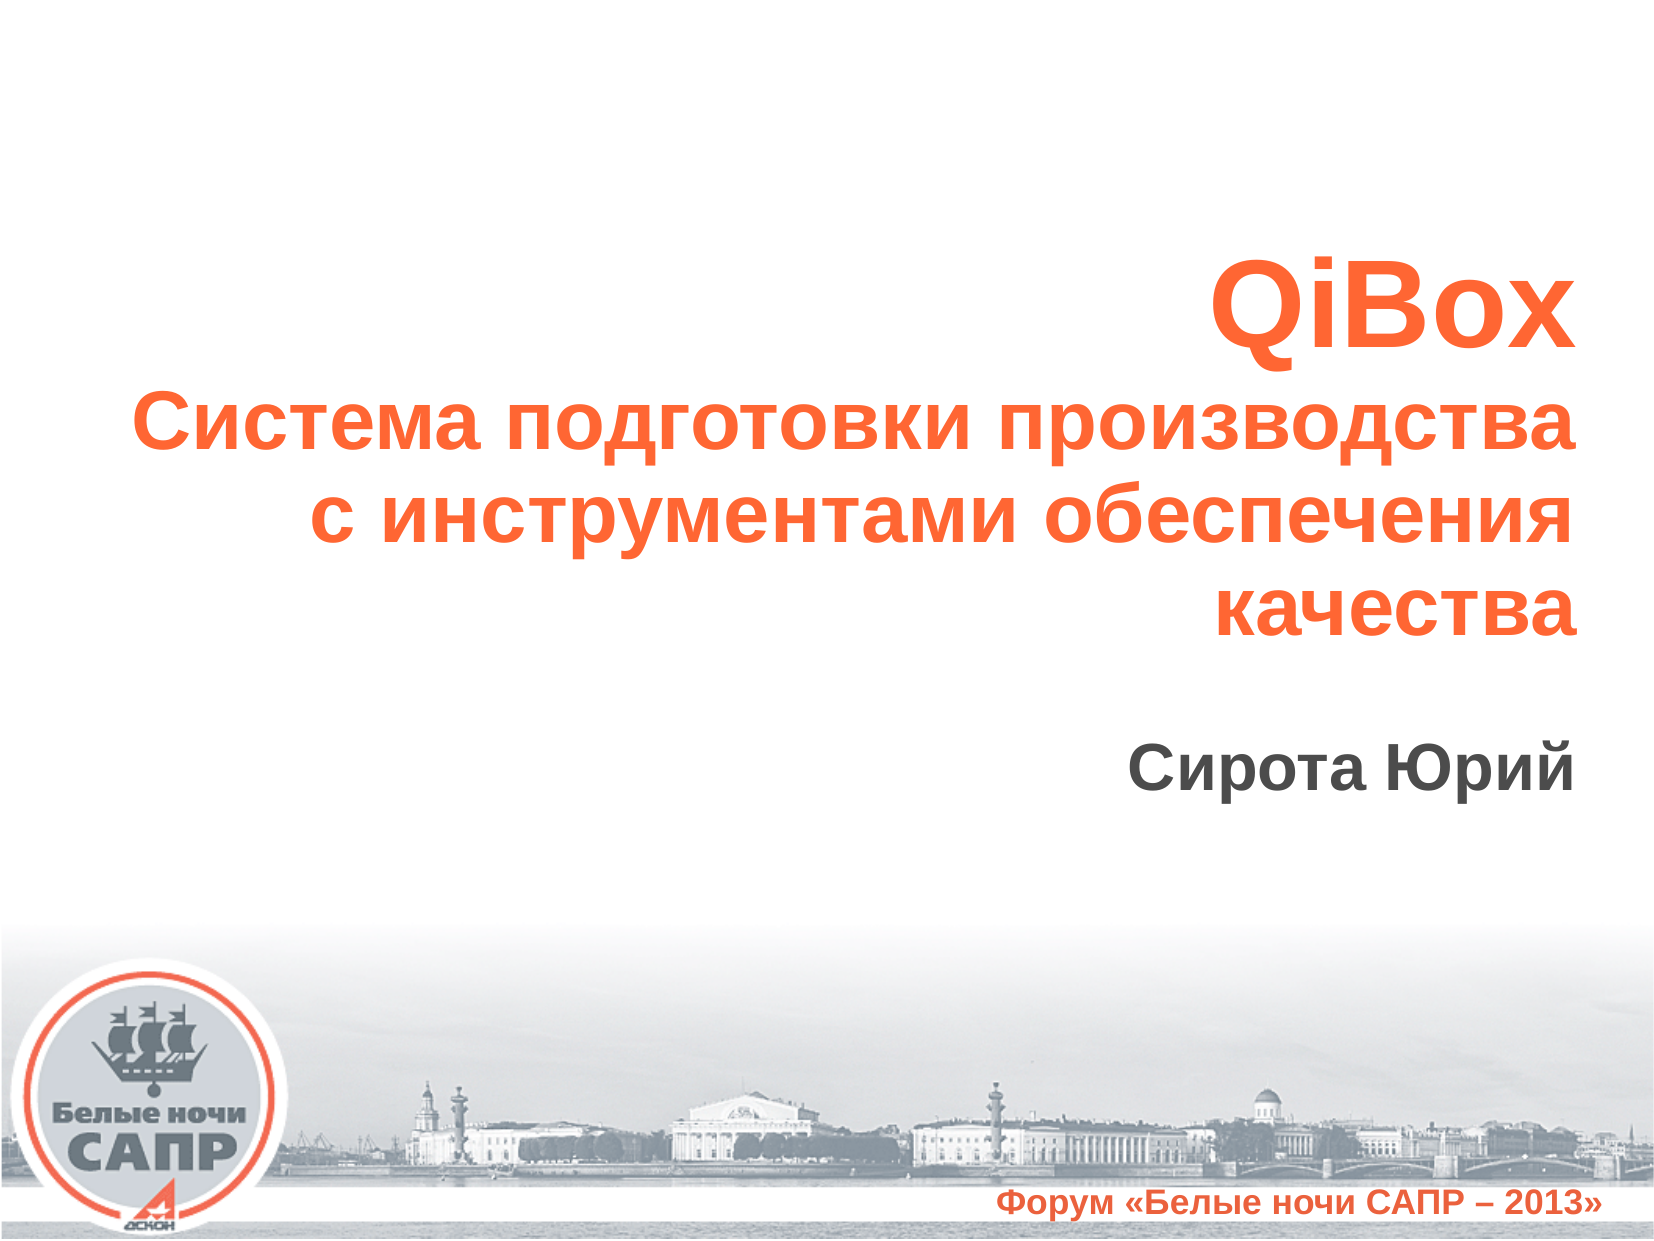

# QiBox Система подготовки производства с инструментами обеспечения качества
Сирота Юрий